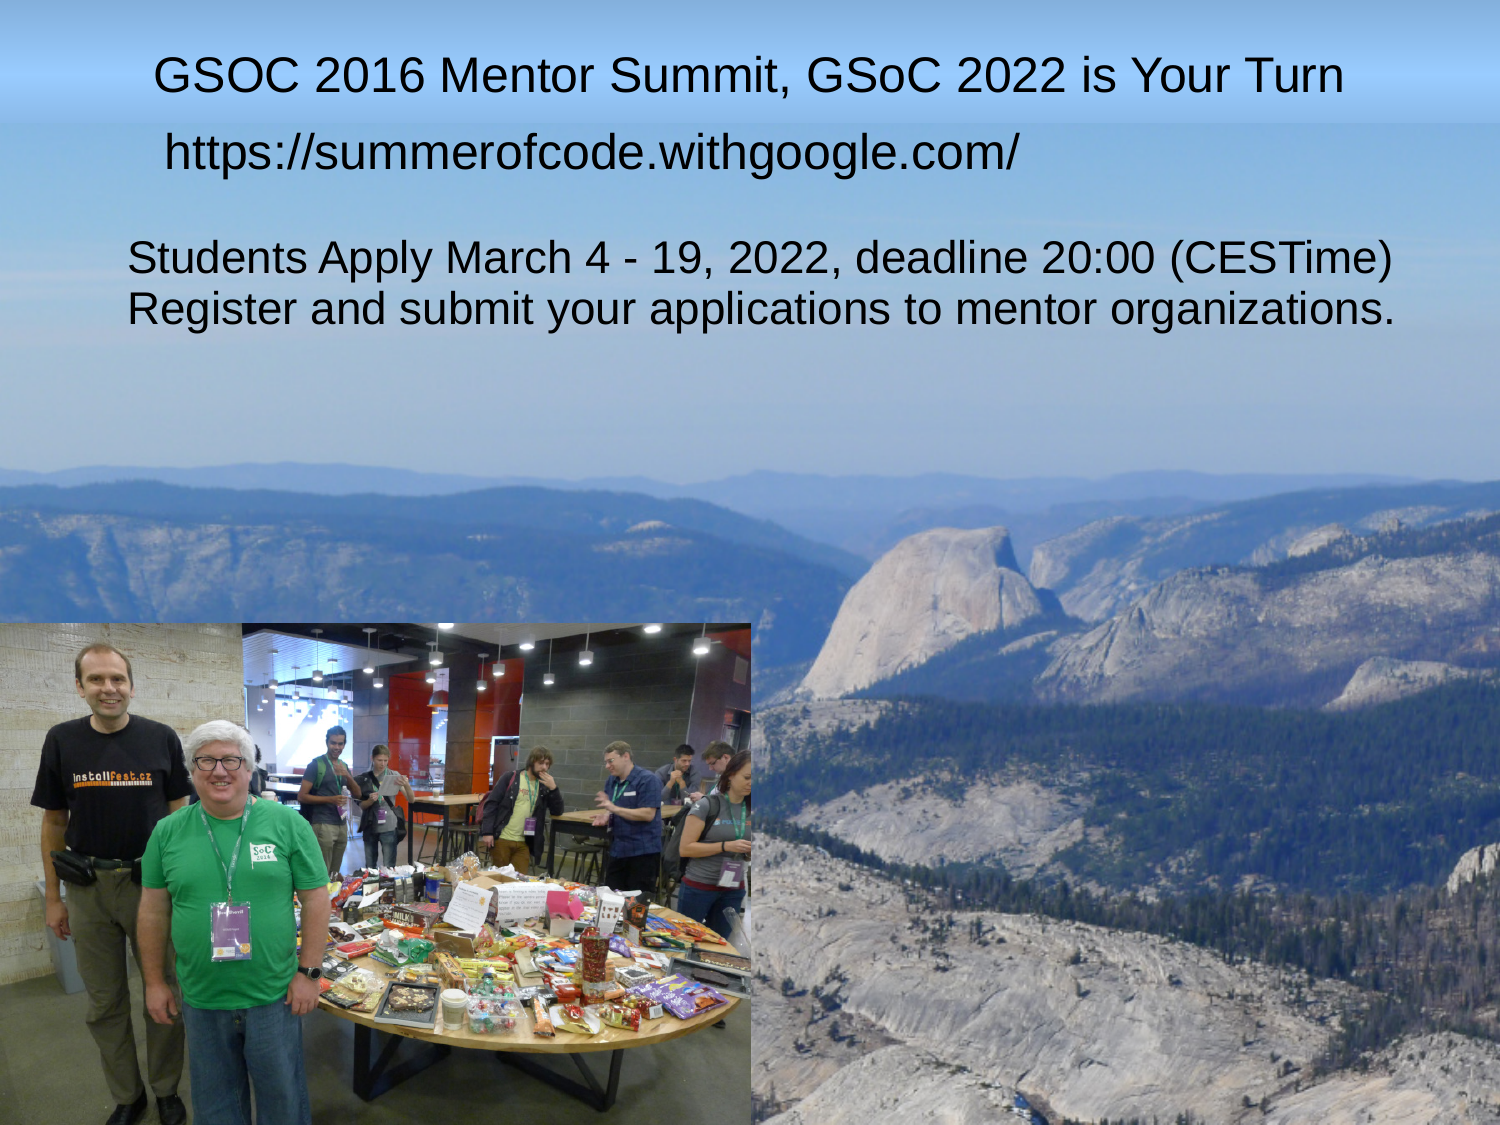

# GSOC 2016 Mentor Summit, GSoC 2022 is Your Turn
https://summerofcode.withgoogle.com/
Students Apply March 4 - 19, 2022, deadline 20:00 (CESTime) Register and submit your applications to mentor organizations.
B35APO Computer Architectures
2